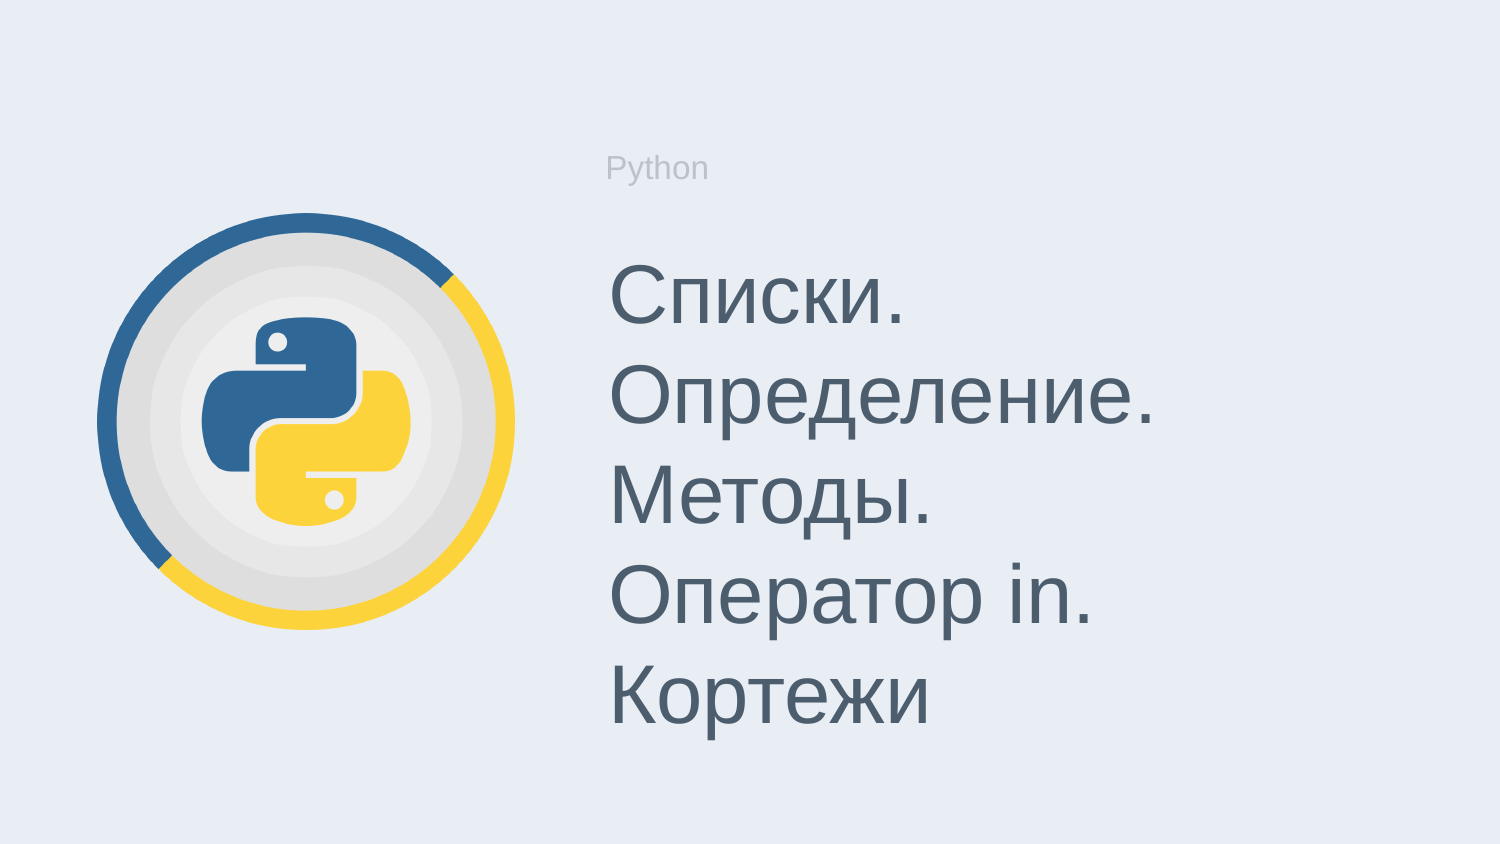

# Python
Списки. Определение. Методы.
Оператор in. Кортежи